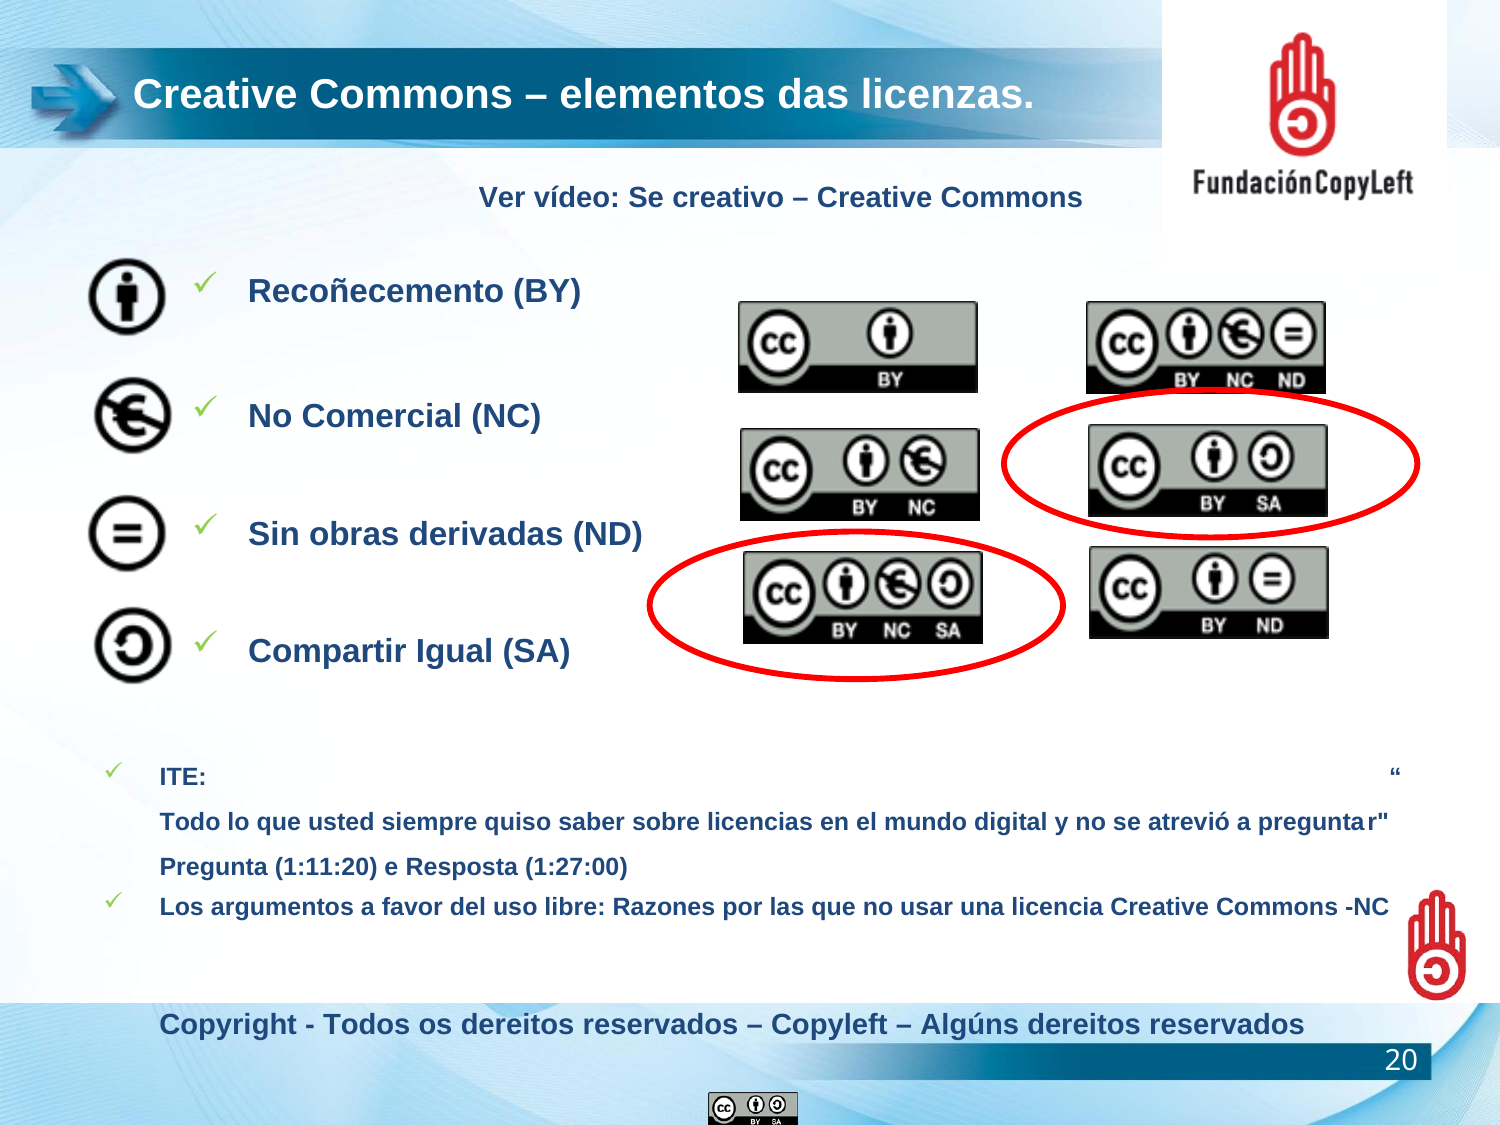

Creative Commons – elementos das licenzas.
Ver vídeo: Se creativo – Creative Commons
Recoñecemento (BY)
No Comercial (NC)
Sin obras derivadas (ND)
Compartir Igual (SA)
ITE: “Todo lo que usted siempre quiso saber sobre licencias en el mundo digital y no se atrevió a preguntar" Pregunta (1:11:20) e Resposta (1:27:00)
Los argumentos a favor del uso libre: Razones por las que no usar una licencia Creative Commons -NC
Copyright - Todos os dereitos reservados – Copyleft – Algúns dereitos reservados